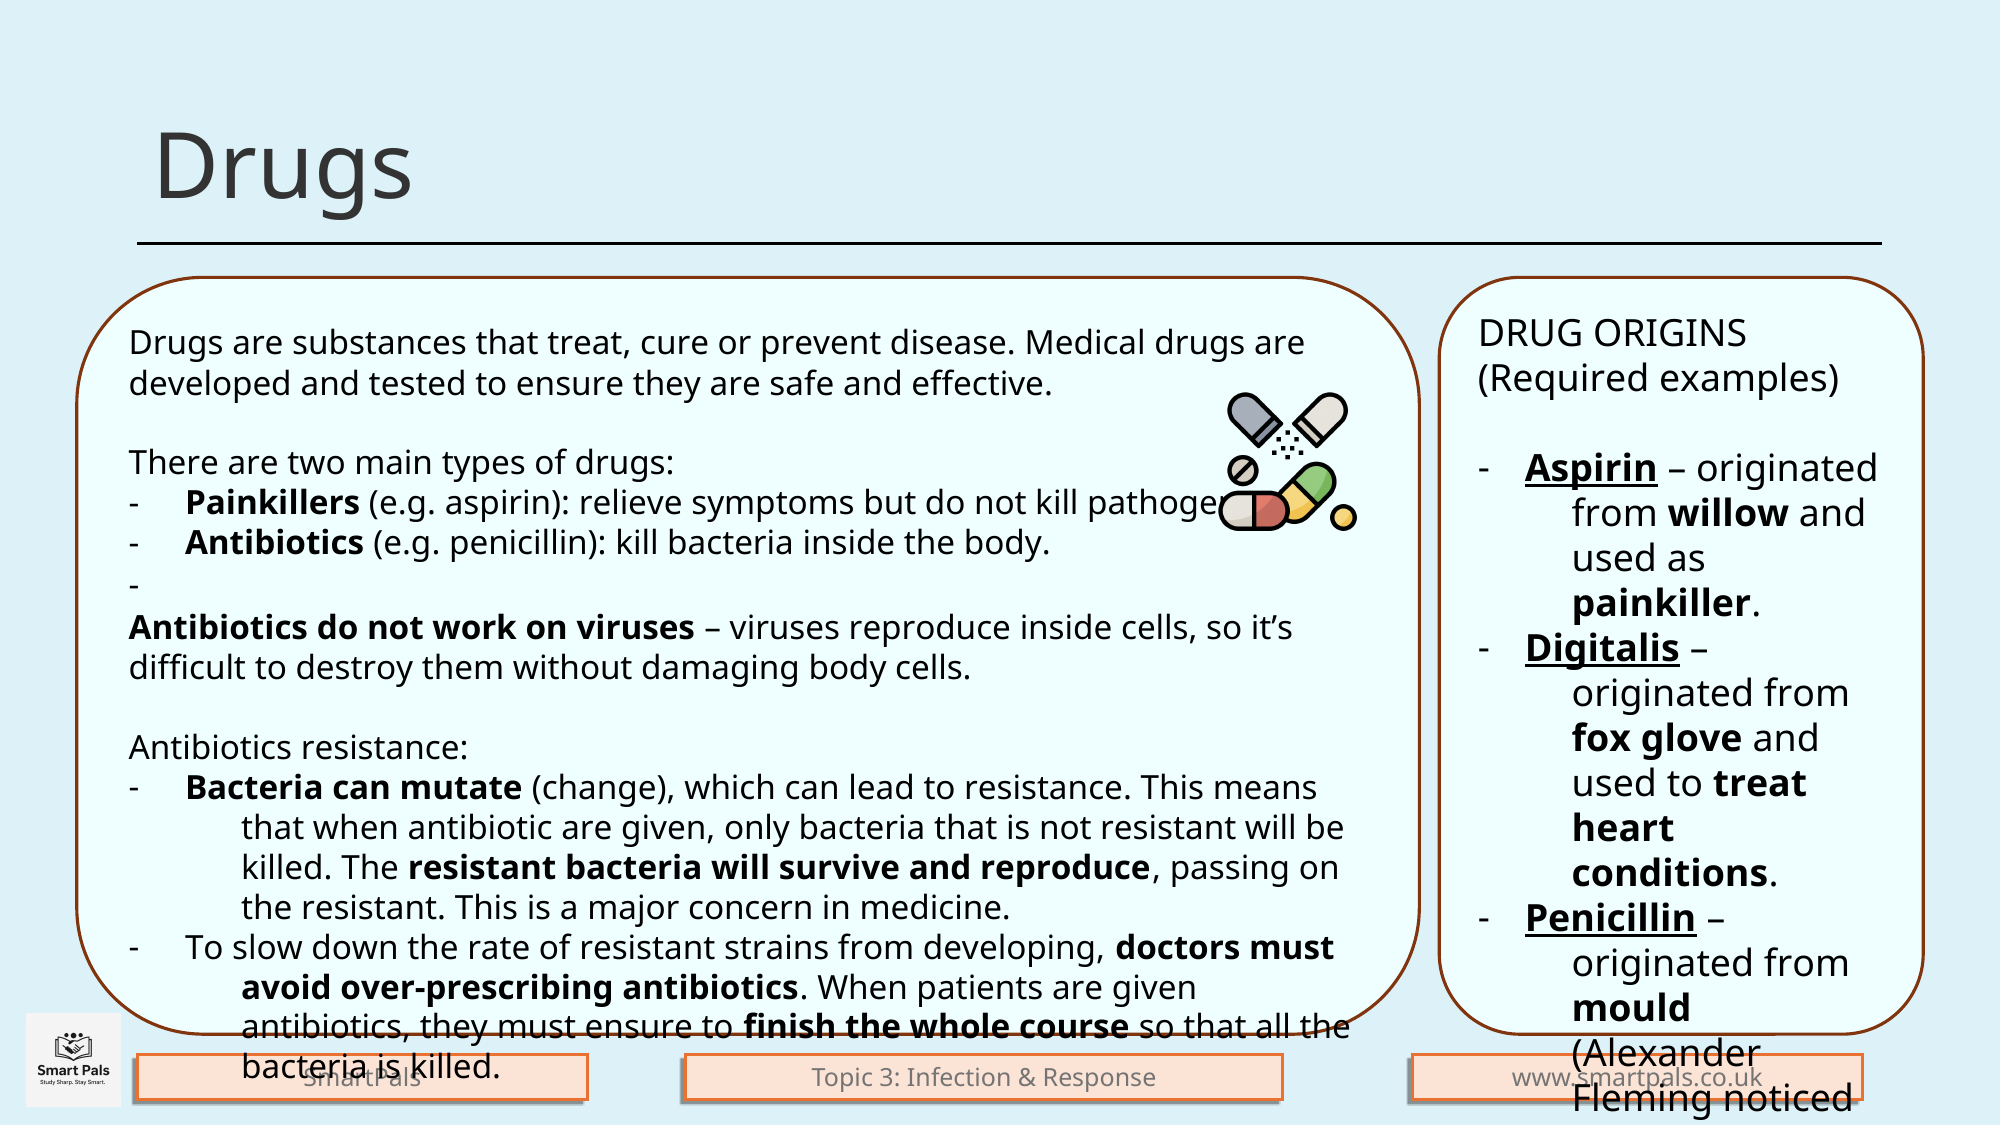

# Drugs
Drugs are substances that treat, cure or prevent disease. Medical drugs are developed and tested to ensure they are safe and effective.
There are two main types of drugs:
Painkillers (e.g. aspirin): relieve symptoms but do not kill pathogens.
Antibiotics (e.g. penicillin): kill bacteria inside the body.
Antibiotics do not work on viruses – viruses reproduce inside cells, so it’s difficult to destroy them without damaging body cells.
Antibiotics resistance:
Bacteria can mutate (change), which can lead to resistance. This means that when antibiotic are given, only bacteria that is not resistant will be killed. The resistant bacteria will survive and reproduce, passing on the resistant. This is a major concern in medicine.
To slow down the rate of resistant strains from developing, doctors must avoid over-prescribing antibiotics. When patients are given antibiotics, they must ensure to finish the whole course so that all the bacteria is killed.
DRUG ORIGINS (Required examples)
Aspirin – originated from willow and used as painkiller.
Digitalis – originated from fox glove and used to treat heart conditions.
Penicillin – originated from mould (Alexander Fleming noticed that mould kills bacteria) and used as antibiotic.